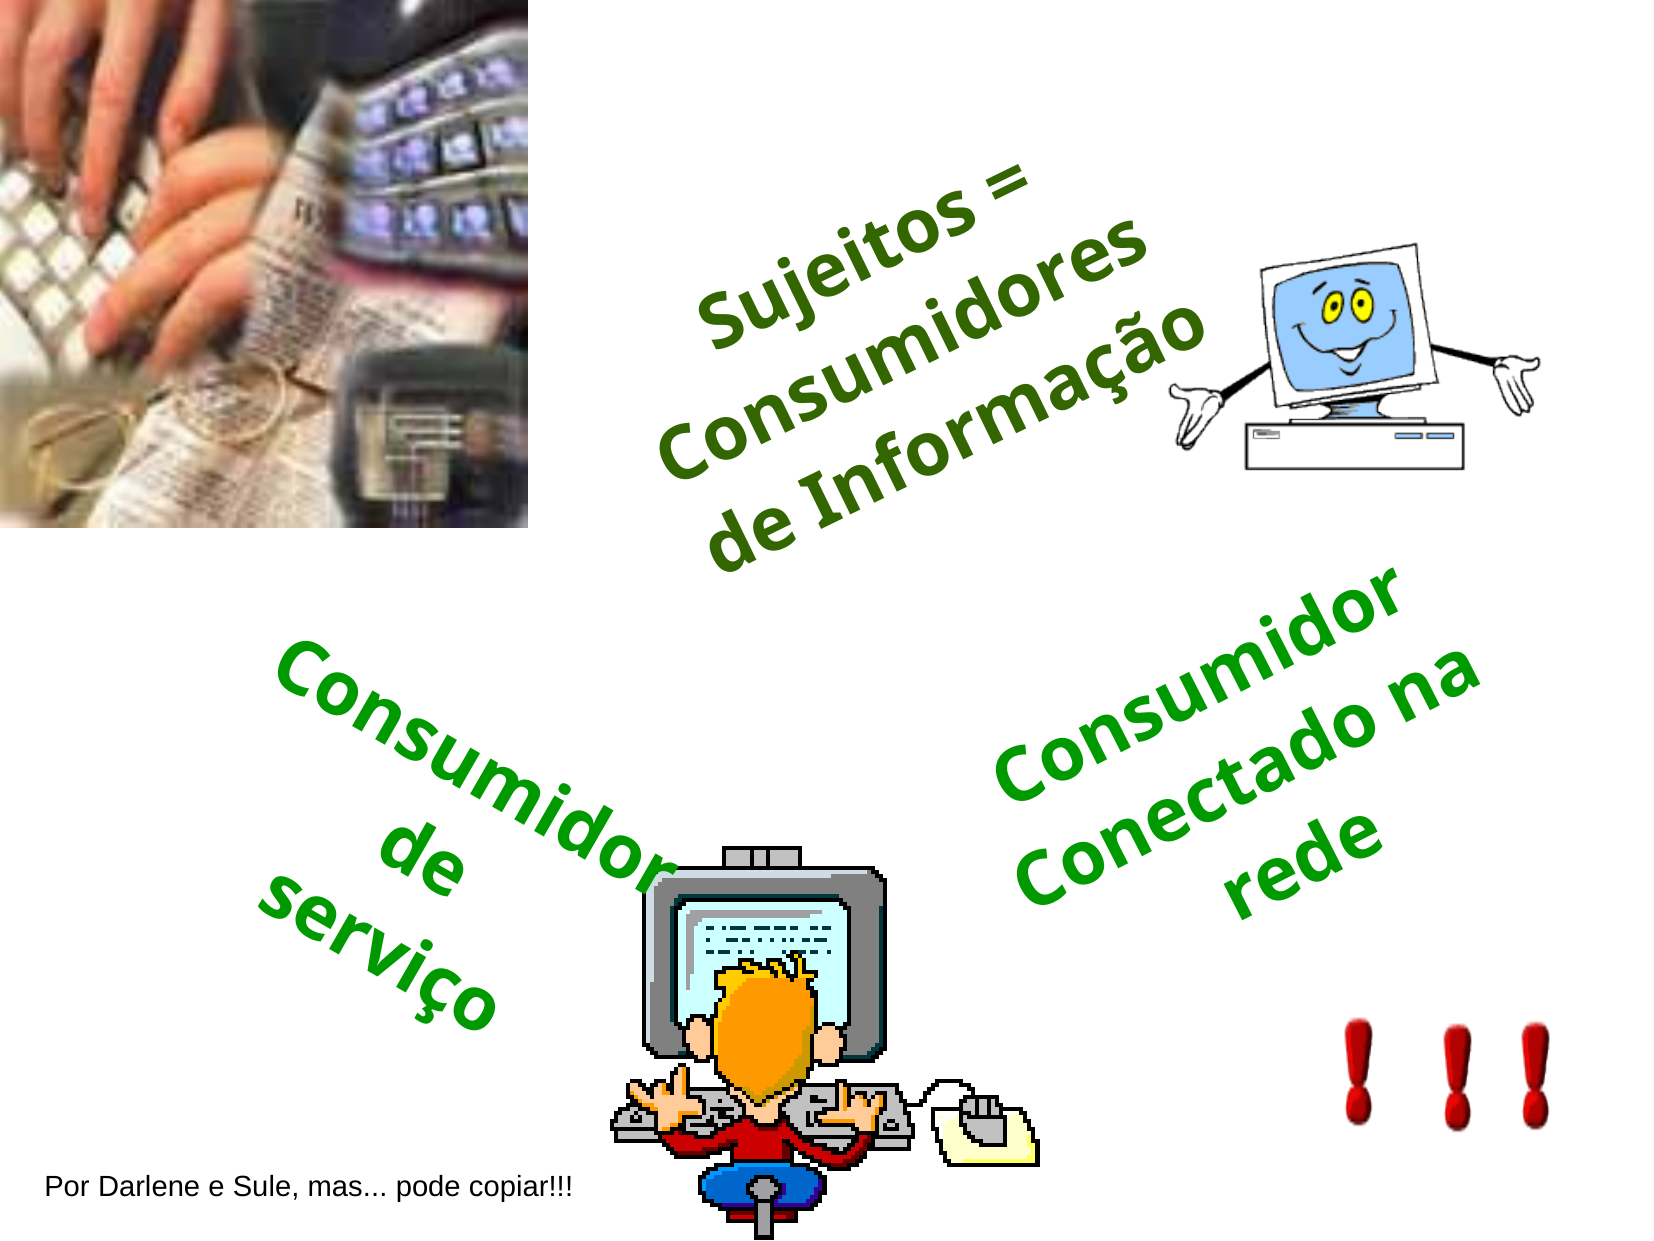

Sujeitos =
Consumidores
de Informação
Consumidor
Conectado na
rede
Consumidor
de
serviço
Por Darlene e Sule, mas... pode copiar!!!